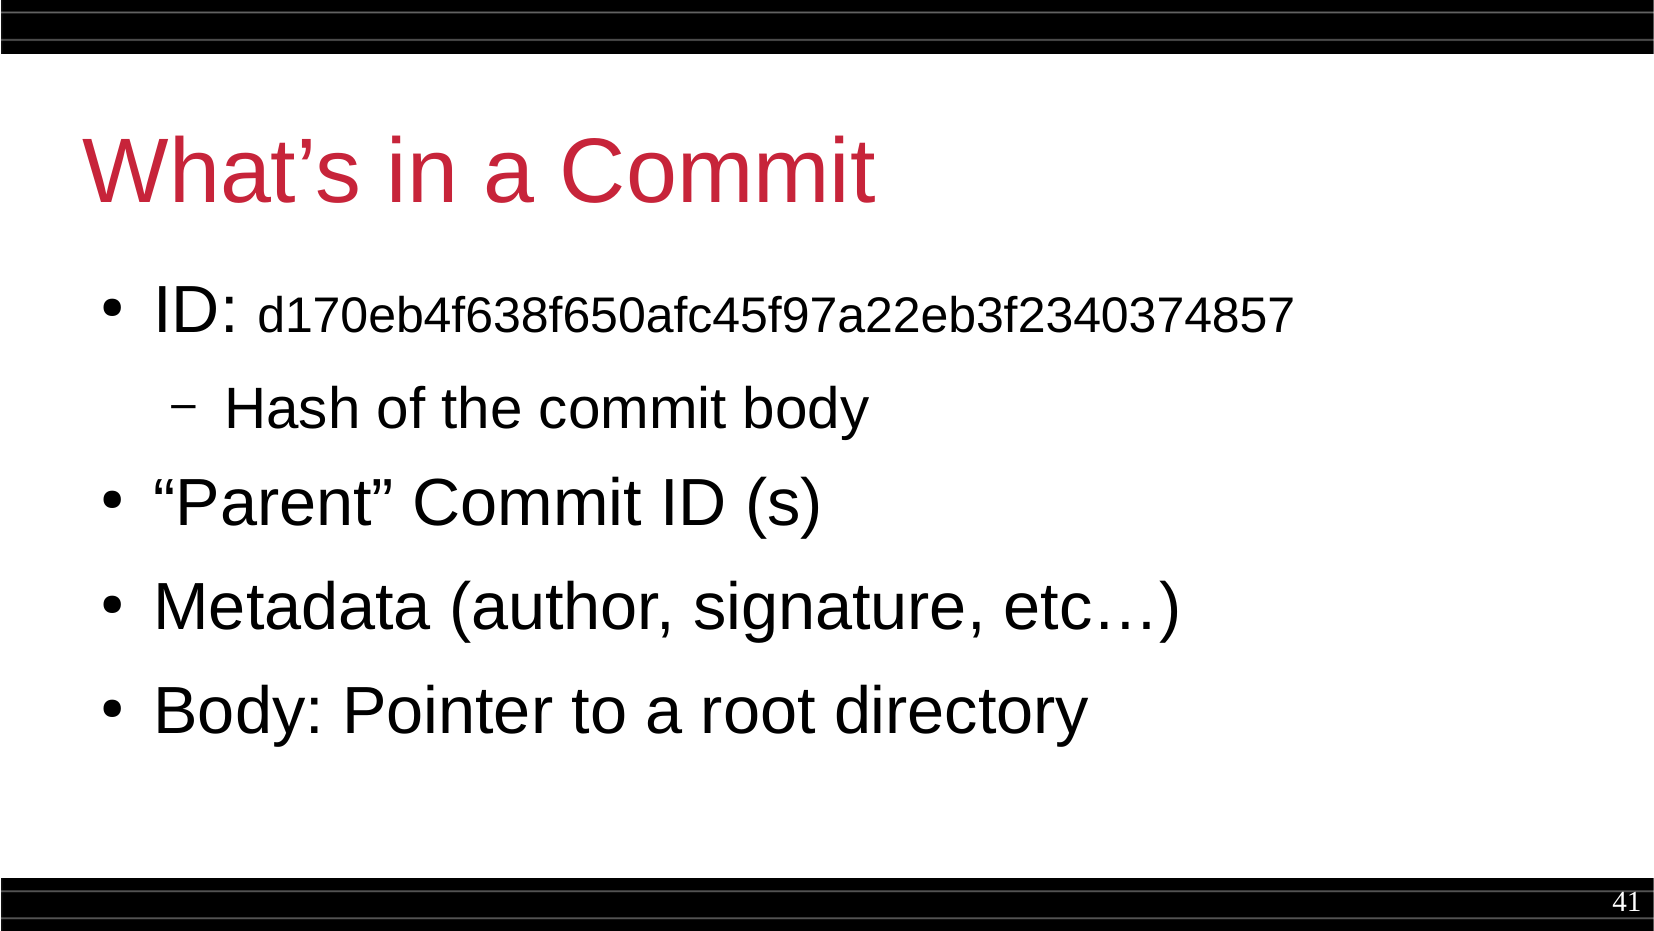

# What’s in a Commit
ID: d170eb4f638f650afc45f97a22eb3f2340374857
Hash of the commit body
“Parent” Commit ID (s)
Metadata (author, signature, etc…)
Body: Pointer to a root directory